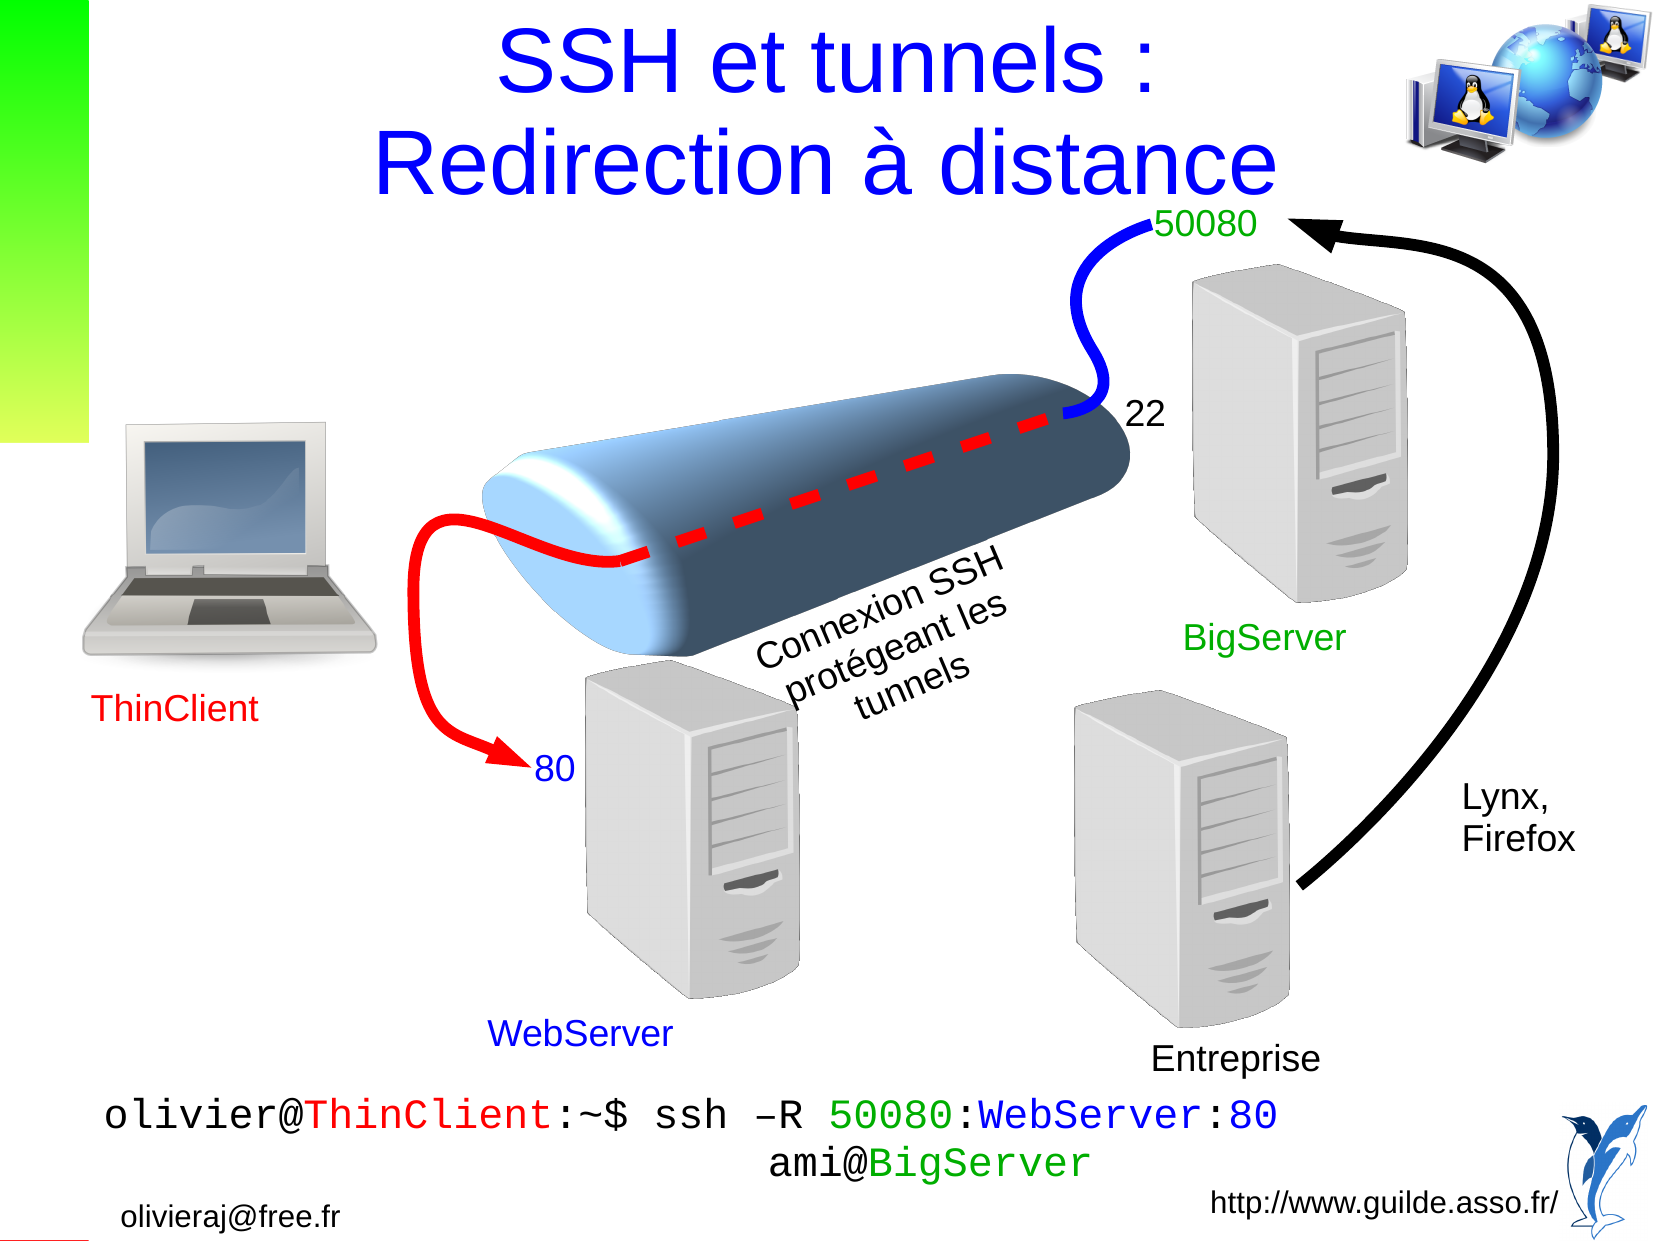

# SSH et tunnels : Redirection à distance
50080
22
Connexion SSH
protégeant les
tunnels
BigServer
ThinClient
80
Lynx,
Firefox
WebServer
Entreprise
olivier@ThinClient:~$ ssh –R 50080:WebServer:80
									ami@BigServer